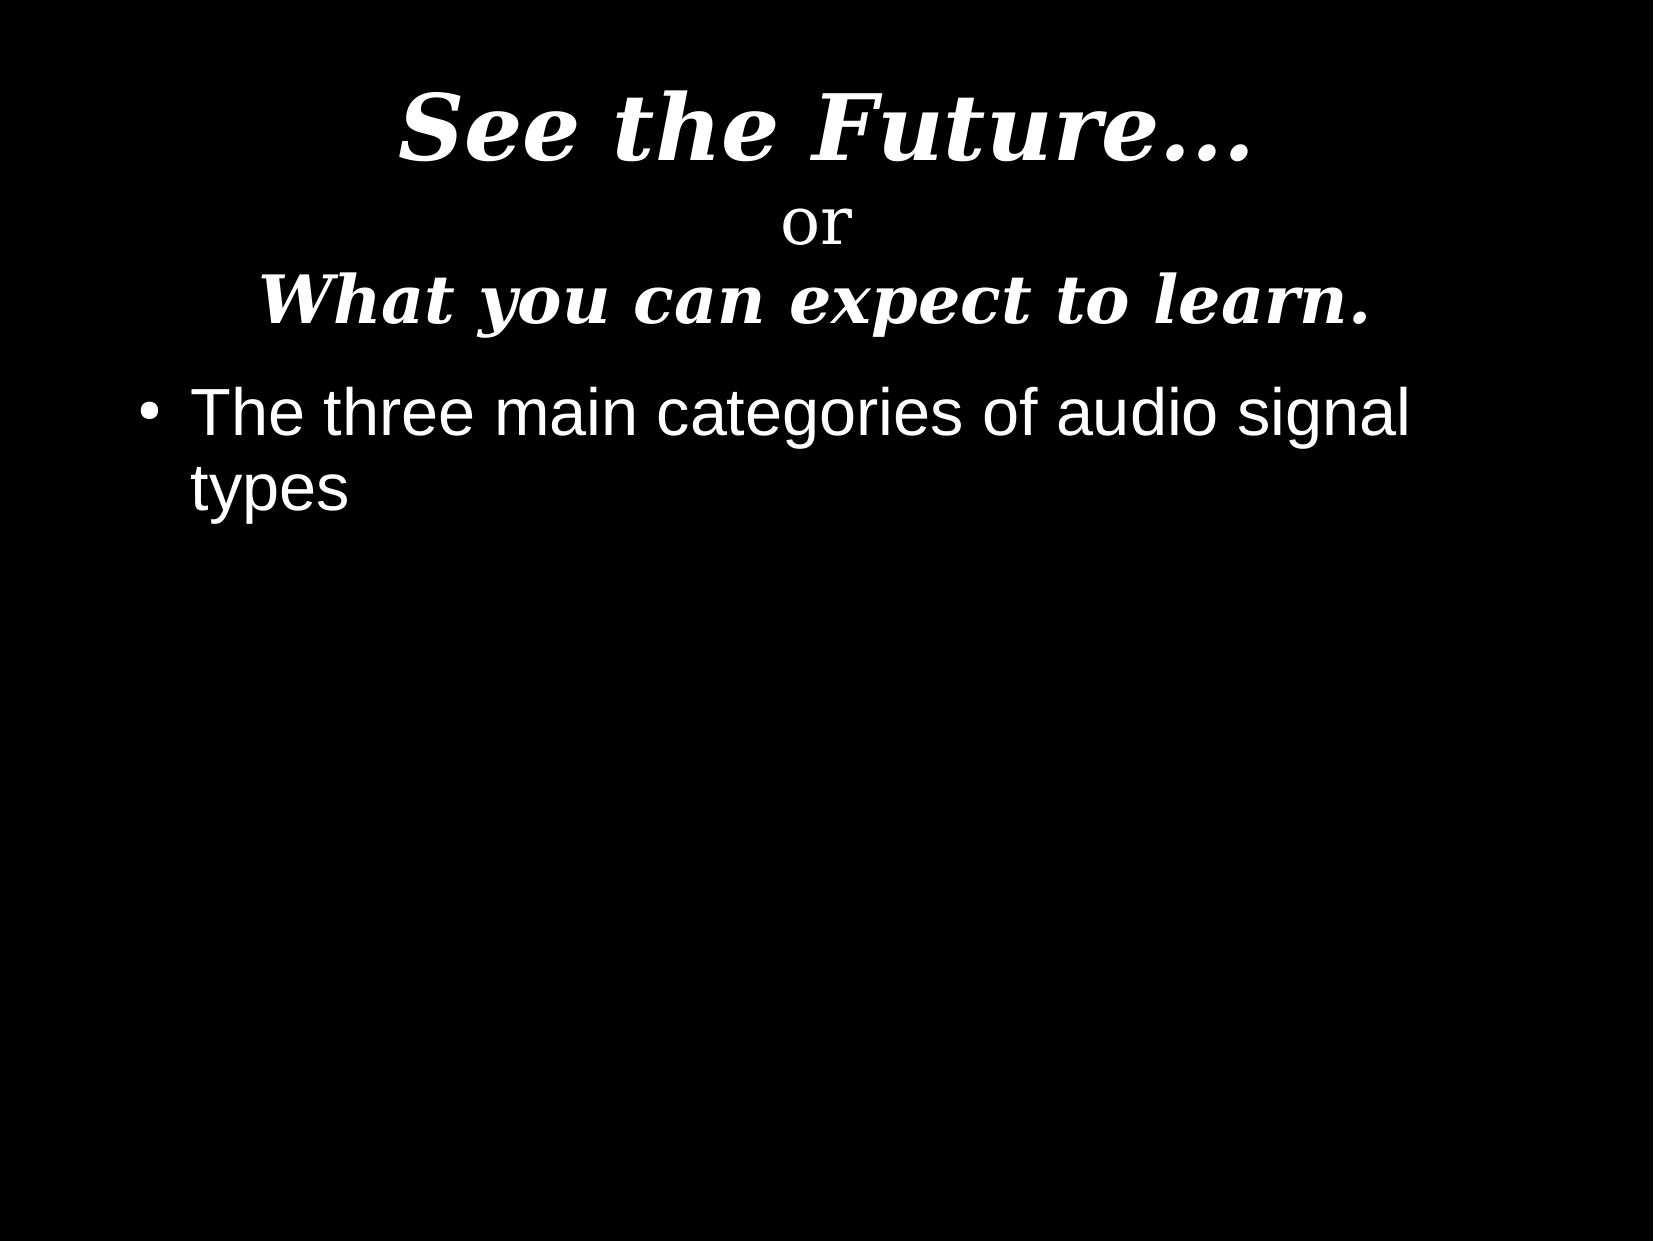

See the Future...
or
What you can expect to learn.
# The three main categories of audio signal types